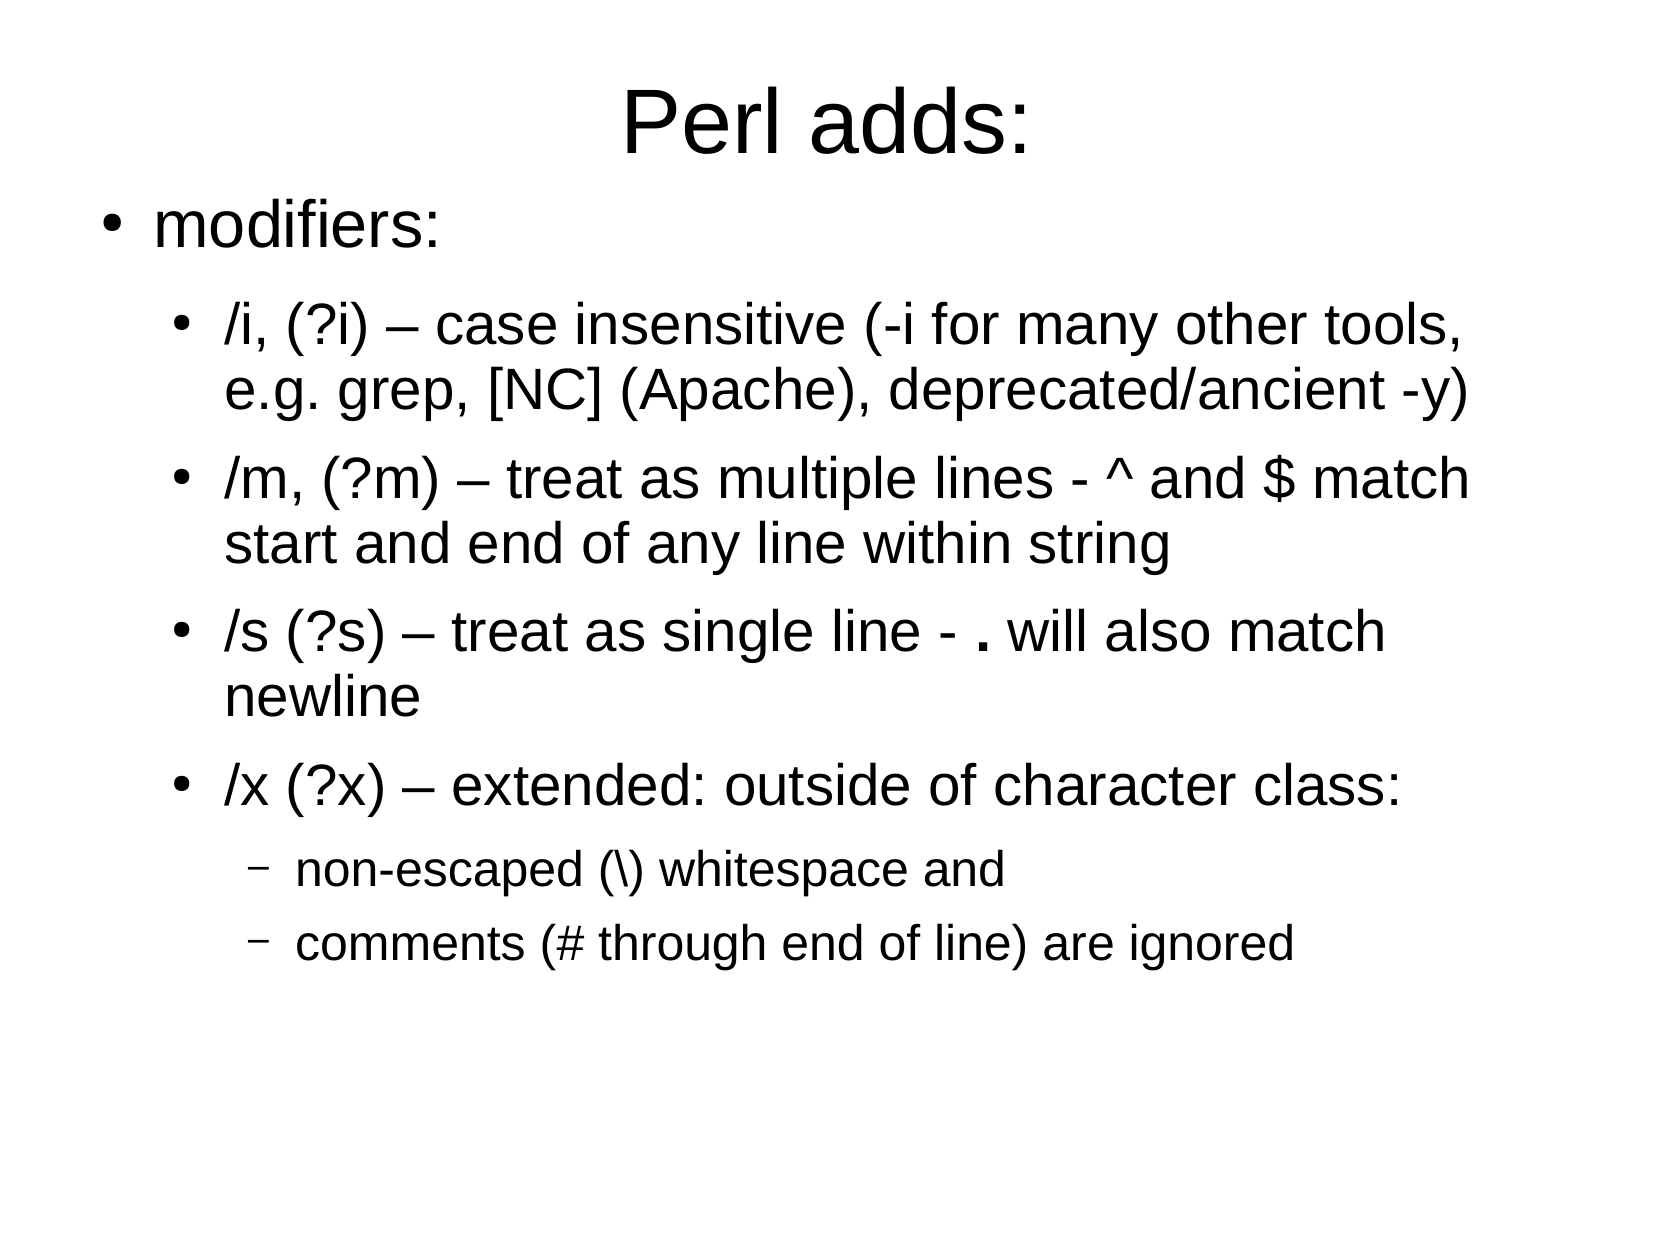

# Perl adds:
modifiers:
/i, (?i) – case insensitive (-i for many other tools, e.g. grep, [NC] (Apache), deprecated/ancient -y)
/m, (?m) – treat as multiple lines - ^ and $ match start and end of any line within string
/s (?s) – treat as single line - . will also match newline
/x (?x) – extended: outside of character class:
non-escaped (\) whitespace and
comments (# through end of line) are ignored